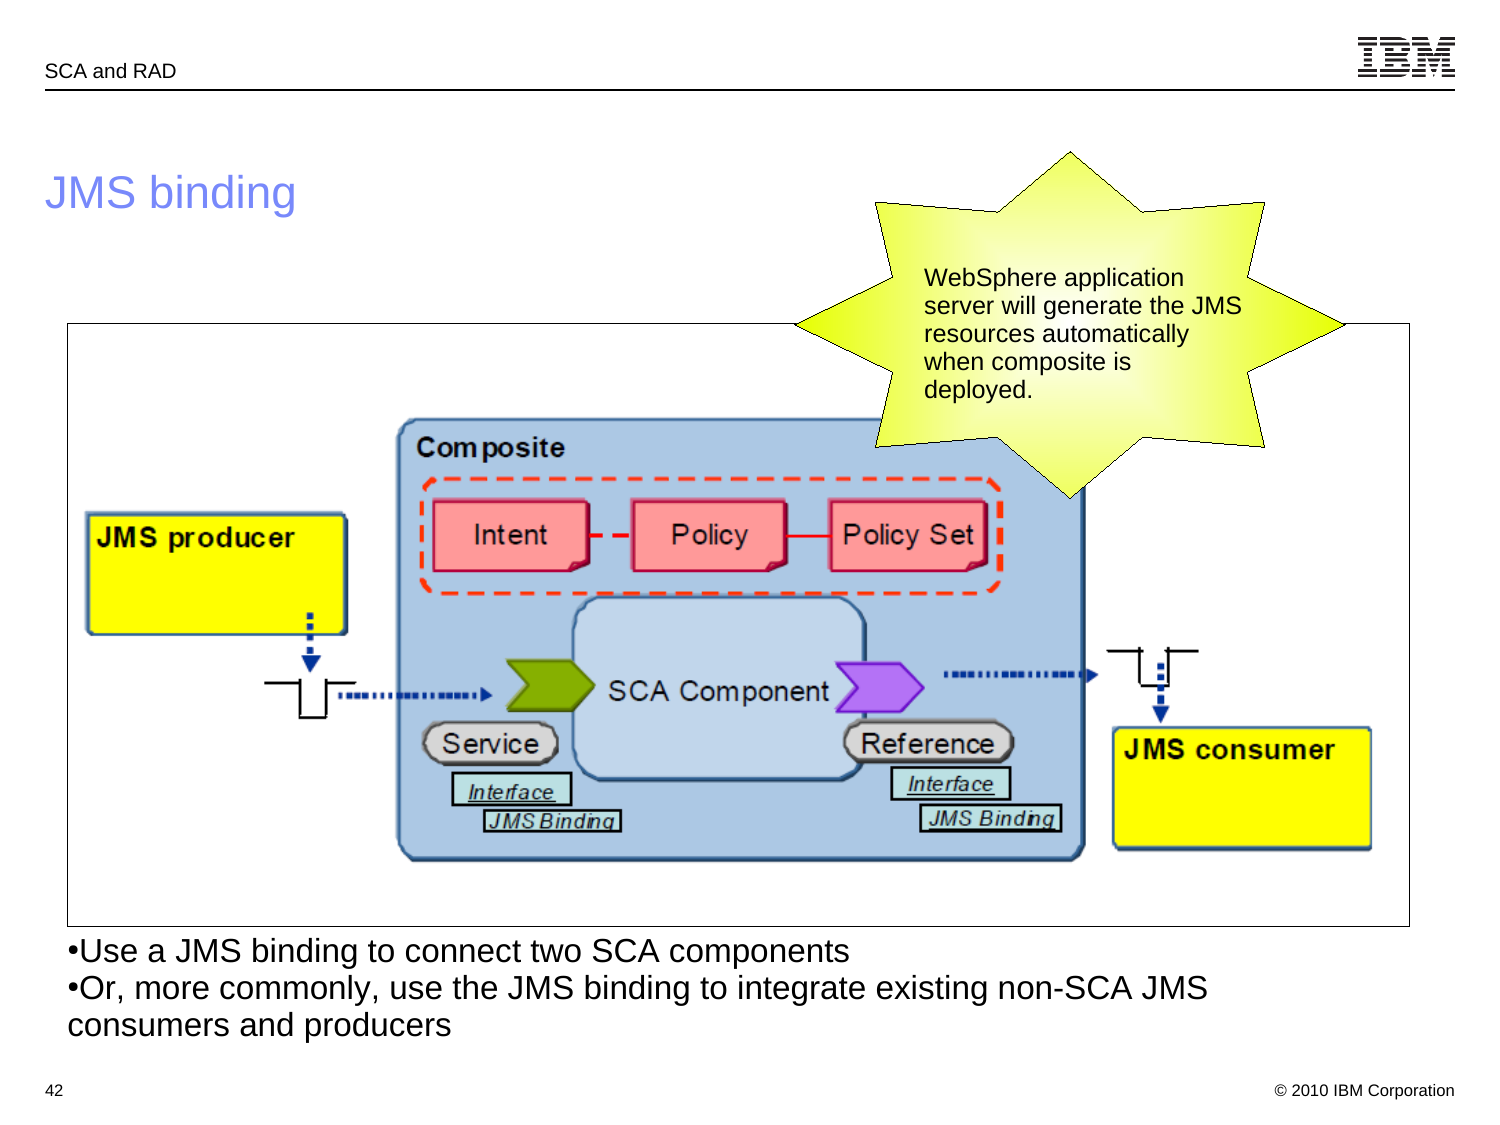

# JMS binding
WebSphere application server will generate the JMS resources automatically when composite is deployed.
Use a JMS binding to connect two SCA components
Or, more commonly, use the JMS binding to integrate existing non-SCA JMS consumers and producers
42